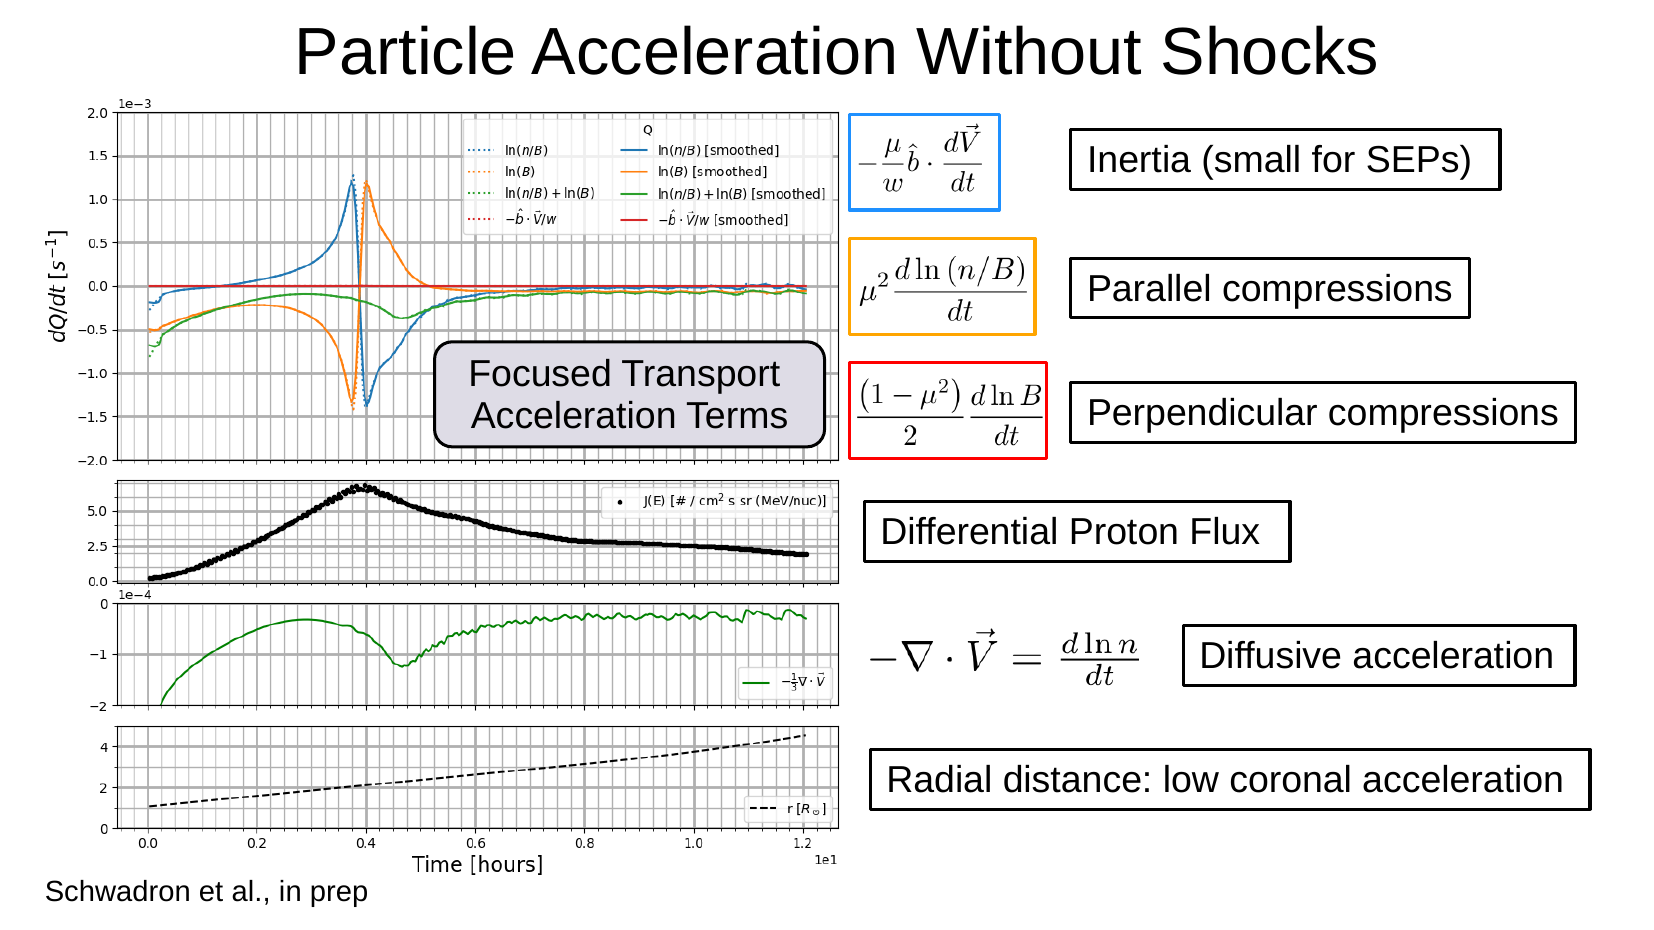

Particle Acceleration Without Shocks
Inertia (small for SEPs)
Parallel compressions
Focused Transport
Acceleration Terms
Perpendicular compressions
Differential Proton Flux
Diffusive acceleration
Radial distance: low coronal acceleration
Schwadron et al., in prep